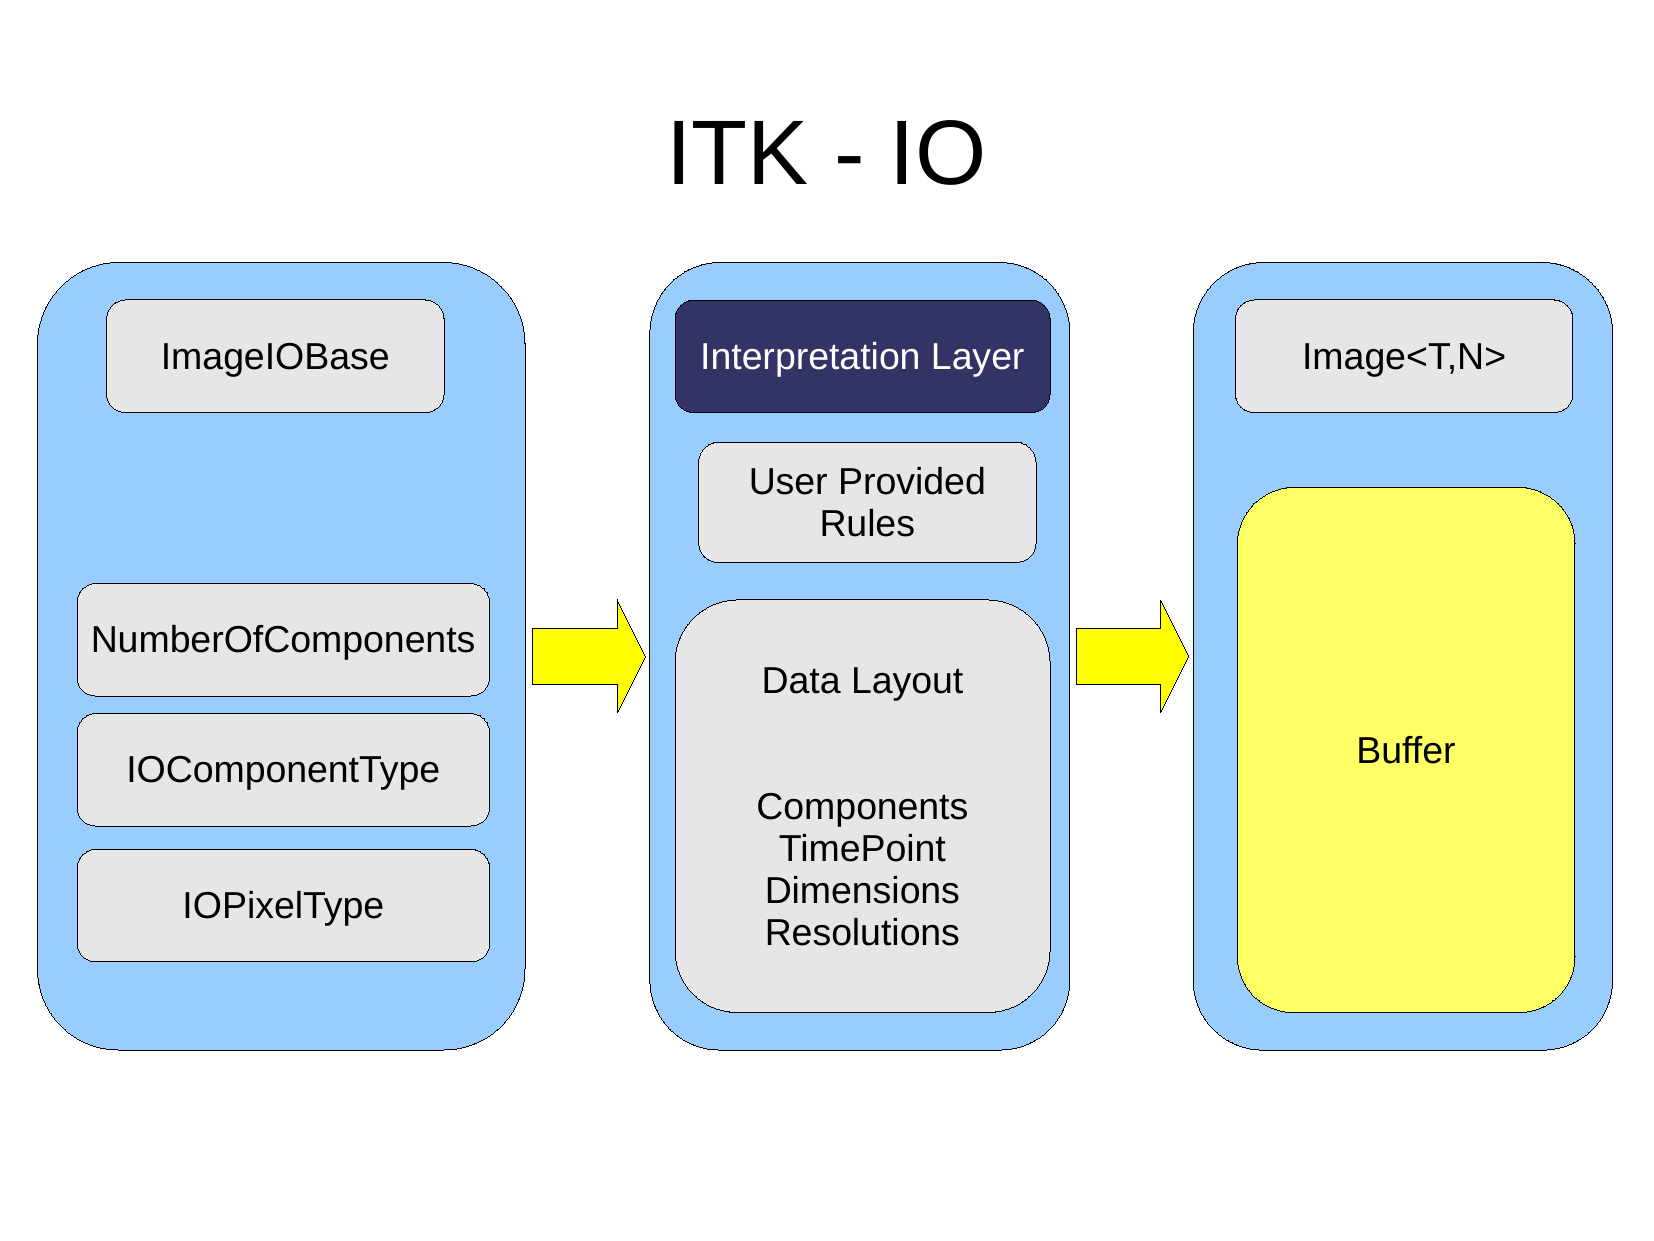

# ITK - IO
ImageIOBase
Image<T,N>
Interpretation Layer
User Provided
Rules
Buffer
NumberOfComponents
Data Layout
Components
TimePoint
Dimensions
Resolutions
IOComponentType
IOPixelType